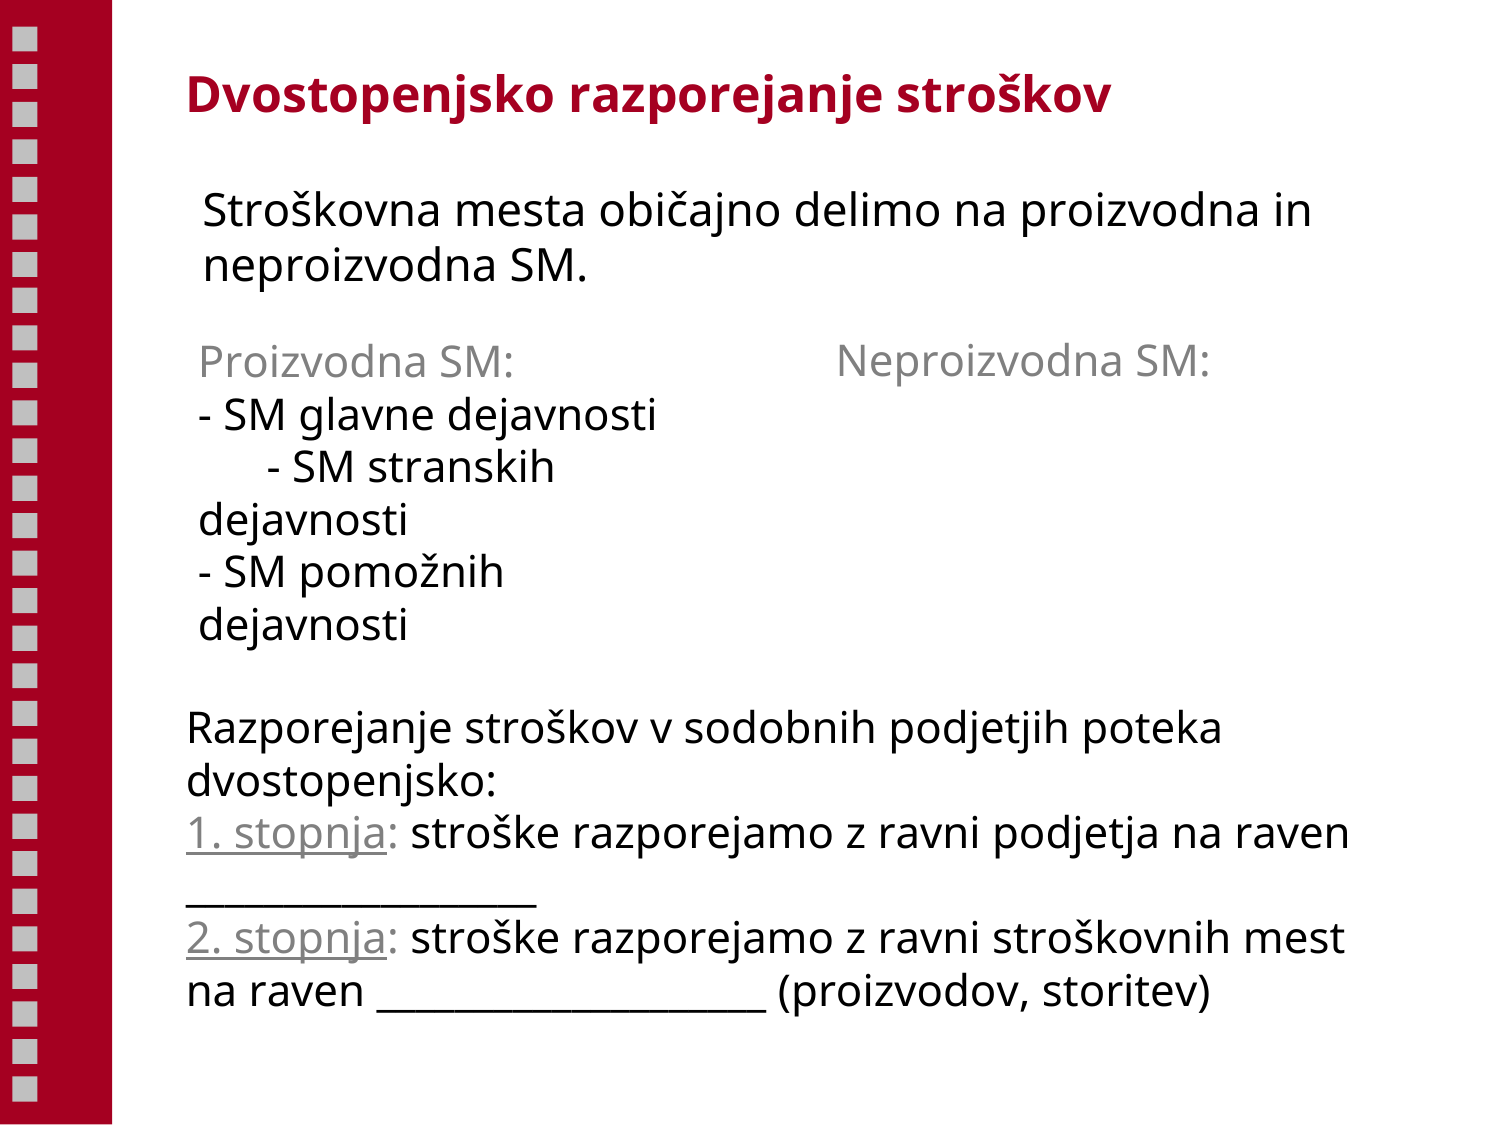

Dvostopenjsko razporejanje stroškov
Stroškovna mesta običajno delimo na proizvodna in neproizvodna SM.
Neproizvodna SM:
Proizvodna SM:
- SM glavne dejavnosti - SM stranskih dejavnosti
- SM pomožnih dejavnosti
Razporejanje stroškov v sodobnih podjetjih poteka dvostopenjsko:
1. stopnja: stroške razporejamo z ravni podjetja na raven __________________
2. stopnja: stroške razporejamo z ravni stroškovnih mest na raven ____________________ (proizvodov, storitev)